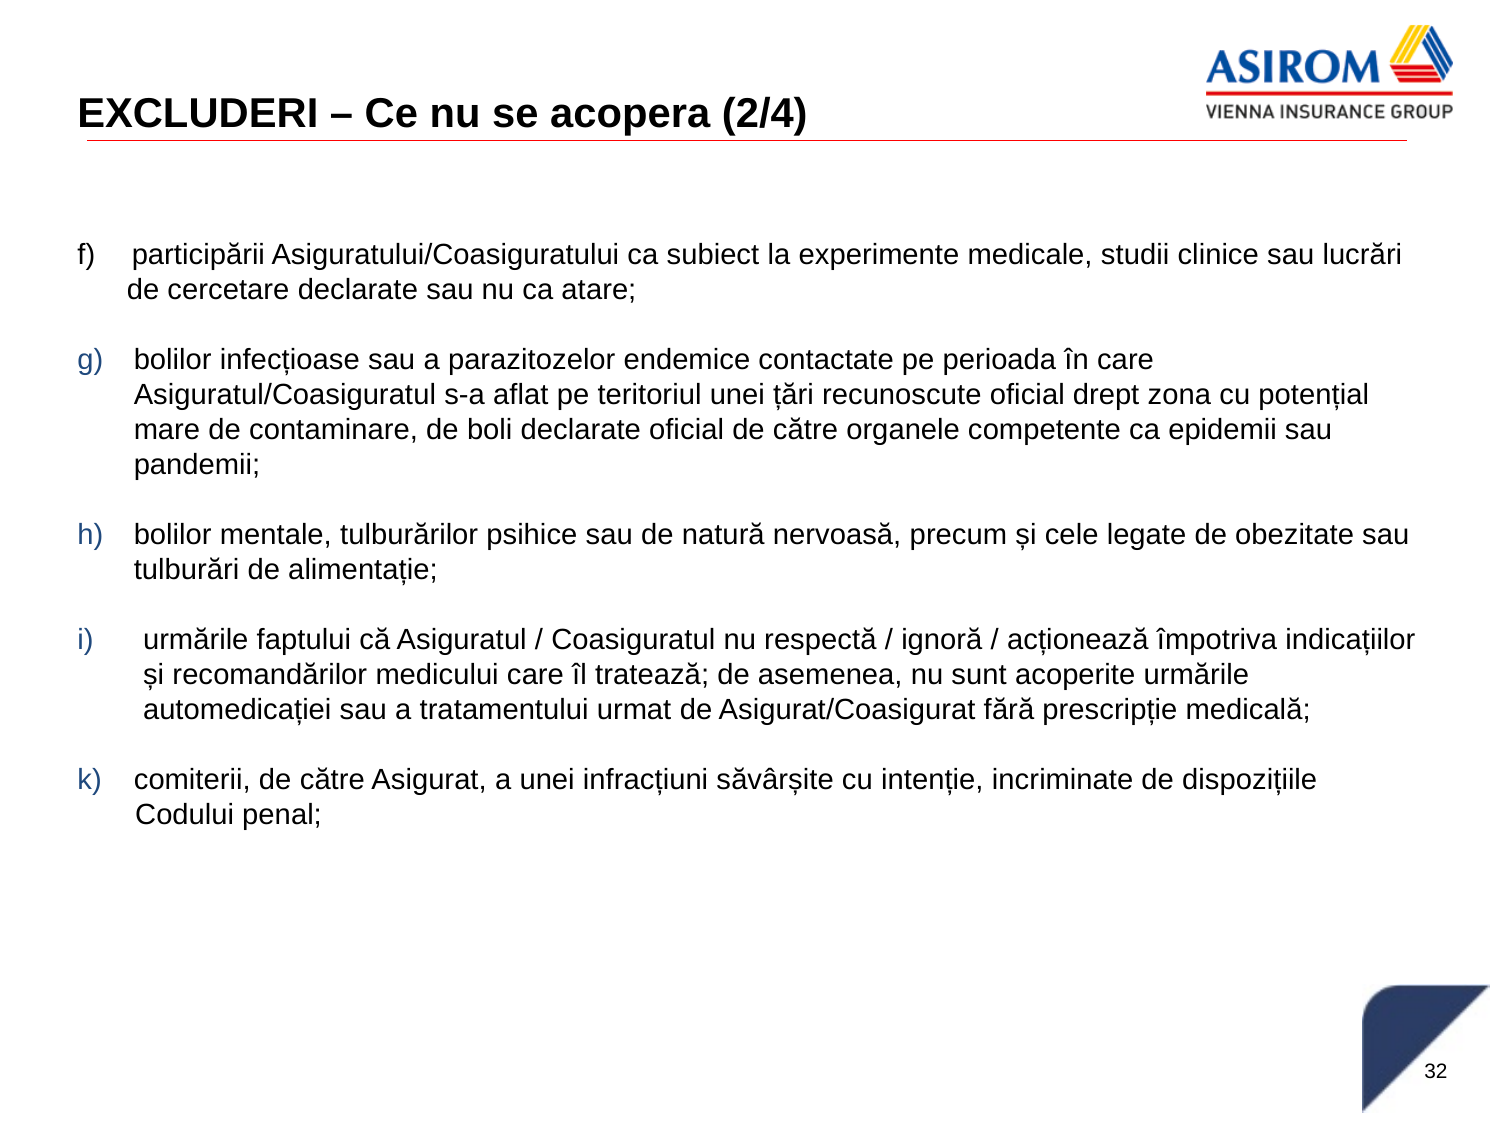

EXCLUDERI – Ce nu se acopera (2/4)
f) 	 participării Asiguratului/Coasiguratului ca subiect la experimente medicale, studii clinice sau lucrări
 de cercetare declarate sau nu ca atare;
bolilor infecțioase sau a parazitozelor endemice contactate pe perioada în care Asiguratul/Coasiguratul s-a aflat pe teritoriul unei țări recunoscute oficial drept zona cu potențial mare de contaminare, de boli declarate oficial de către organele competente ca epidemii sau pandemii;
bolilor mentale, tulburărilor psihice sau de natură nervoasă, precum și cele legate de obezitate sau tulburări de alimentație;
urmările faptului că Asiguratul / Coasiguratul nu respectă / ignoră / acționează împotriva indicațiilor și recomandărilor medicului care îl tratează; de asemenea, nu sunt acoperite urmările automedicației sau a tratamentului urmat de Asigurat/Coasigurat fără prescripție medicală;
comiterii, de către Asigurat, a unei infracțiuni săvârșite cu intenție, incriminate de dispozițiile
 Codului penal;